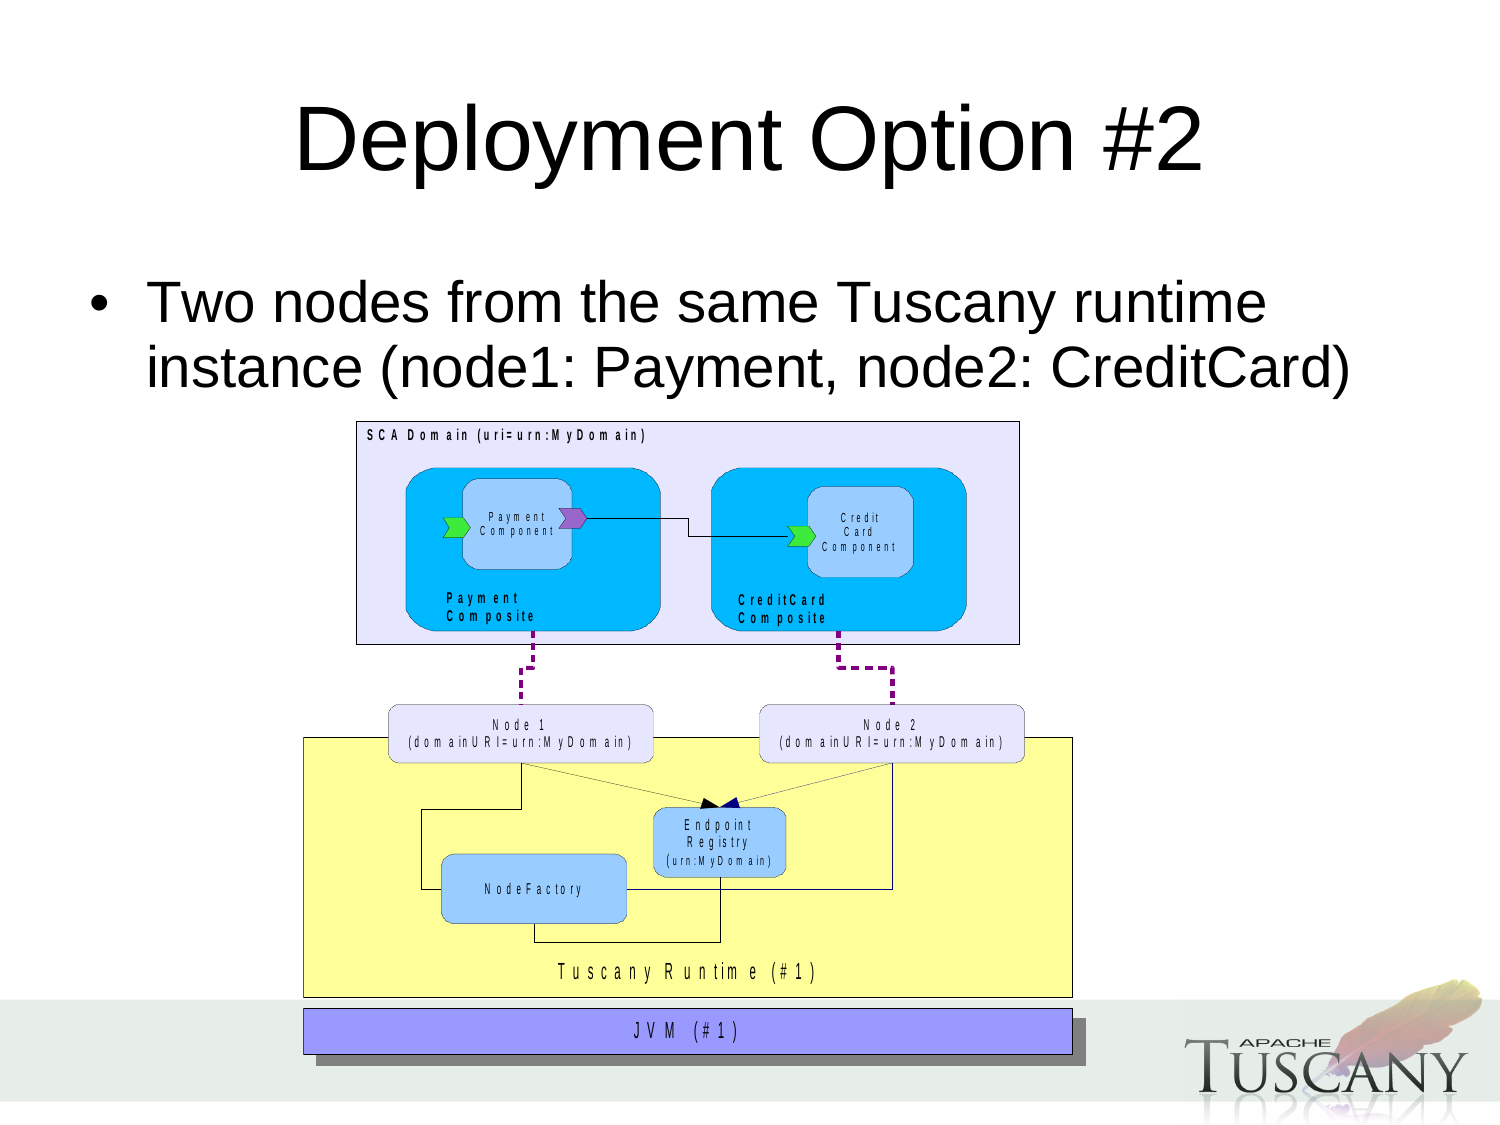

# Deployment Option #2
Two nodes from the same Tuscany runtime instance (node1: Payment, node2: CreditCard)